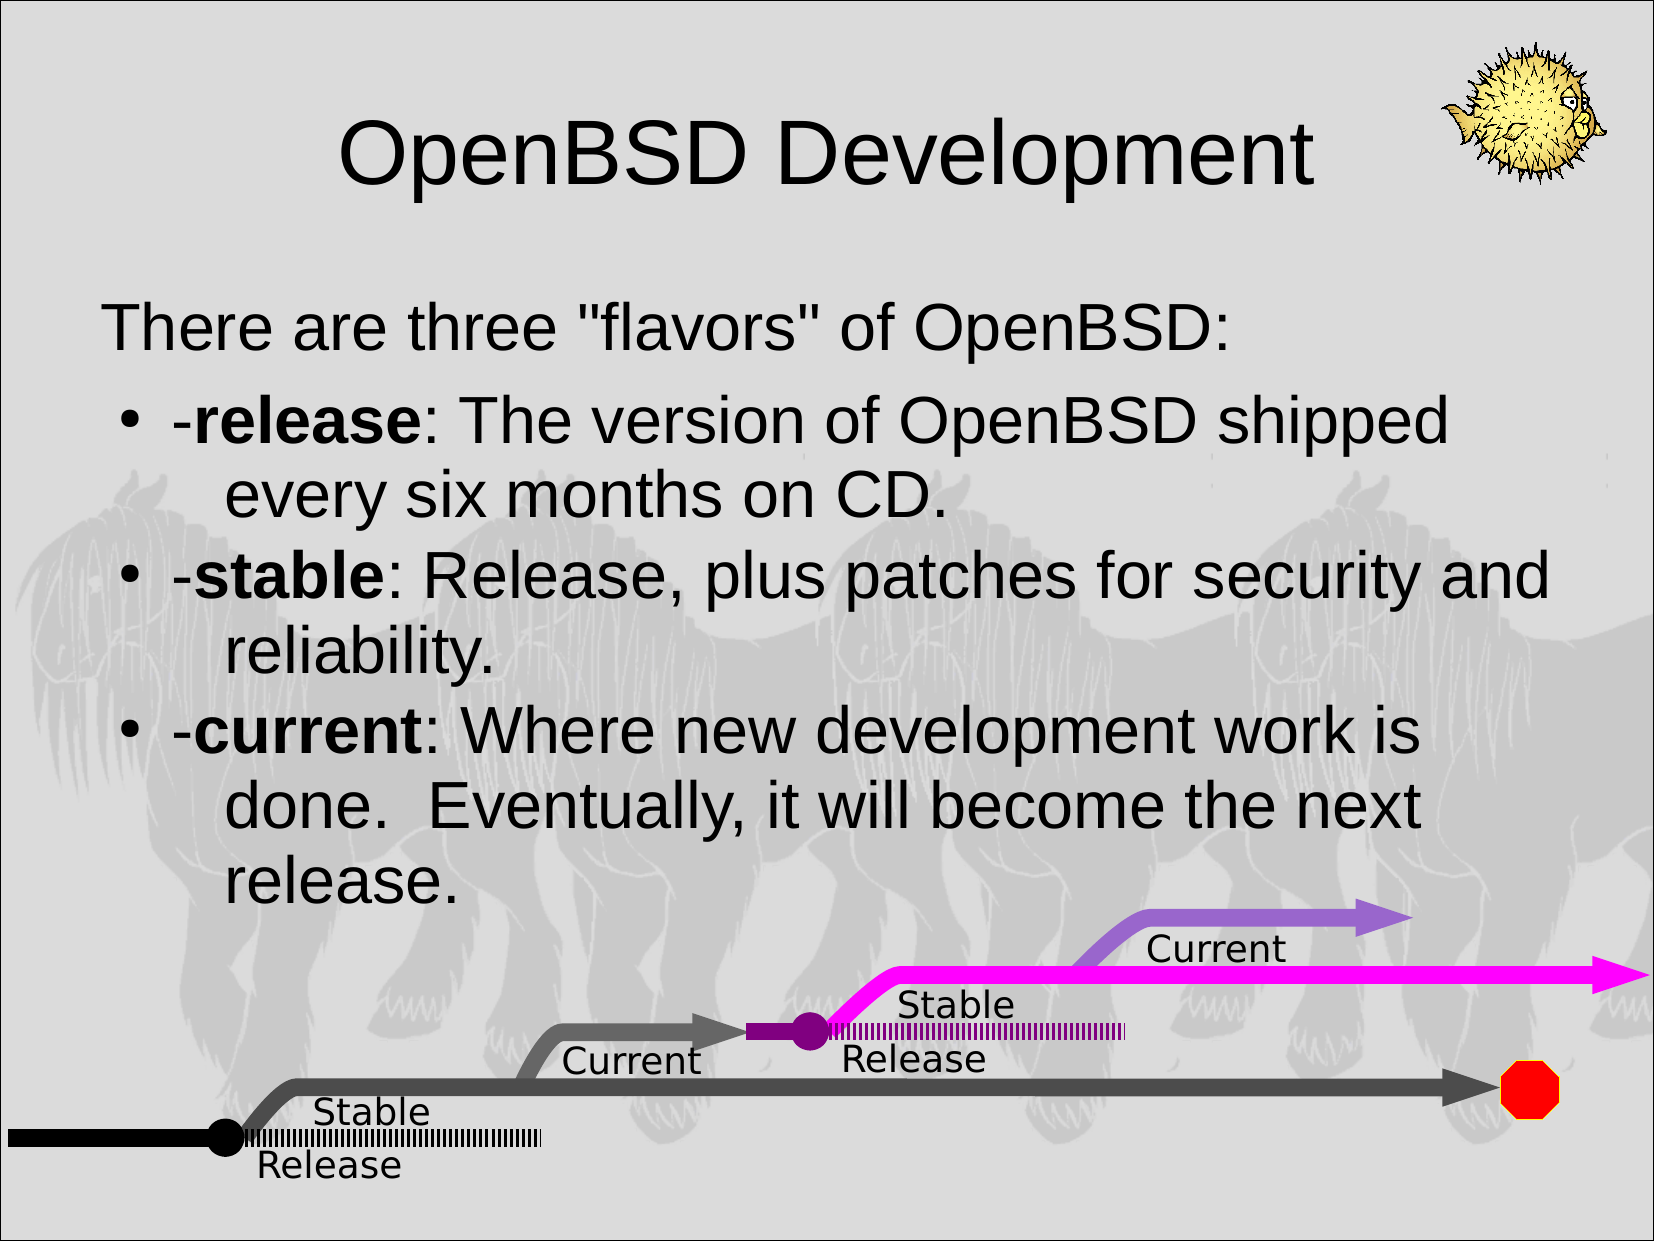

# OpenBSD Development
There are three "flavors" of OpenBSD:
-release: The version of OpenBSD shipped every six months on CD.
-stable: Release, plus patches for security and reliability.
-current: Where new development work is done. Eventually, it will become the next release.
Current
Stable
Release
Current
Stable
Release